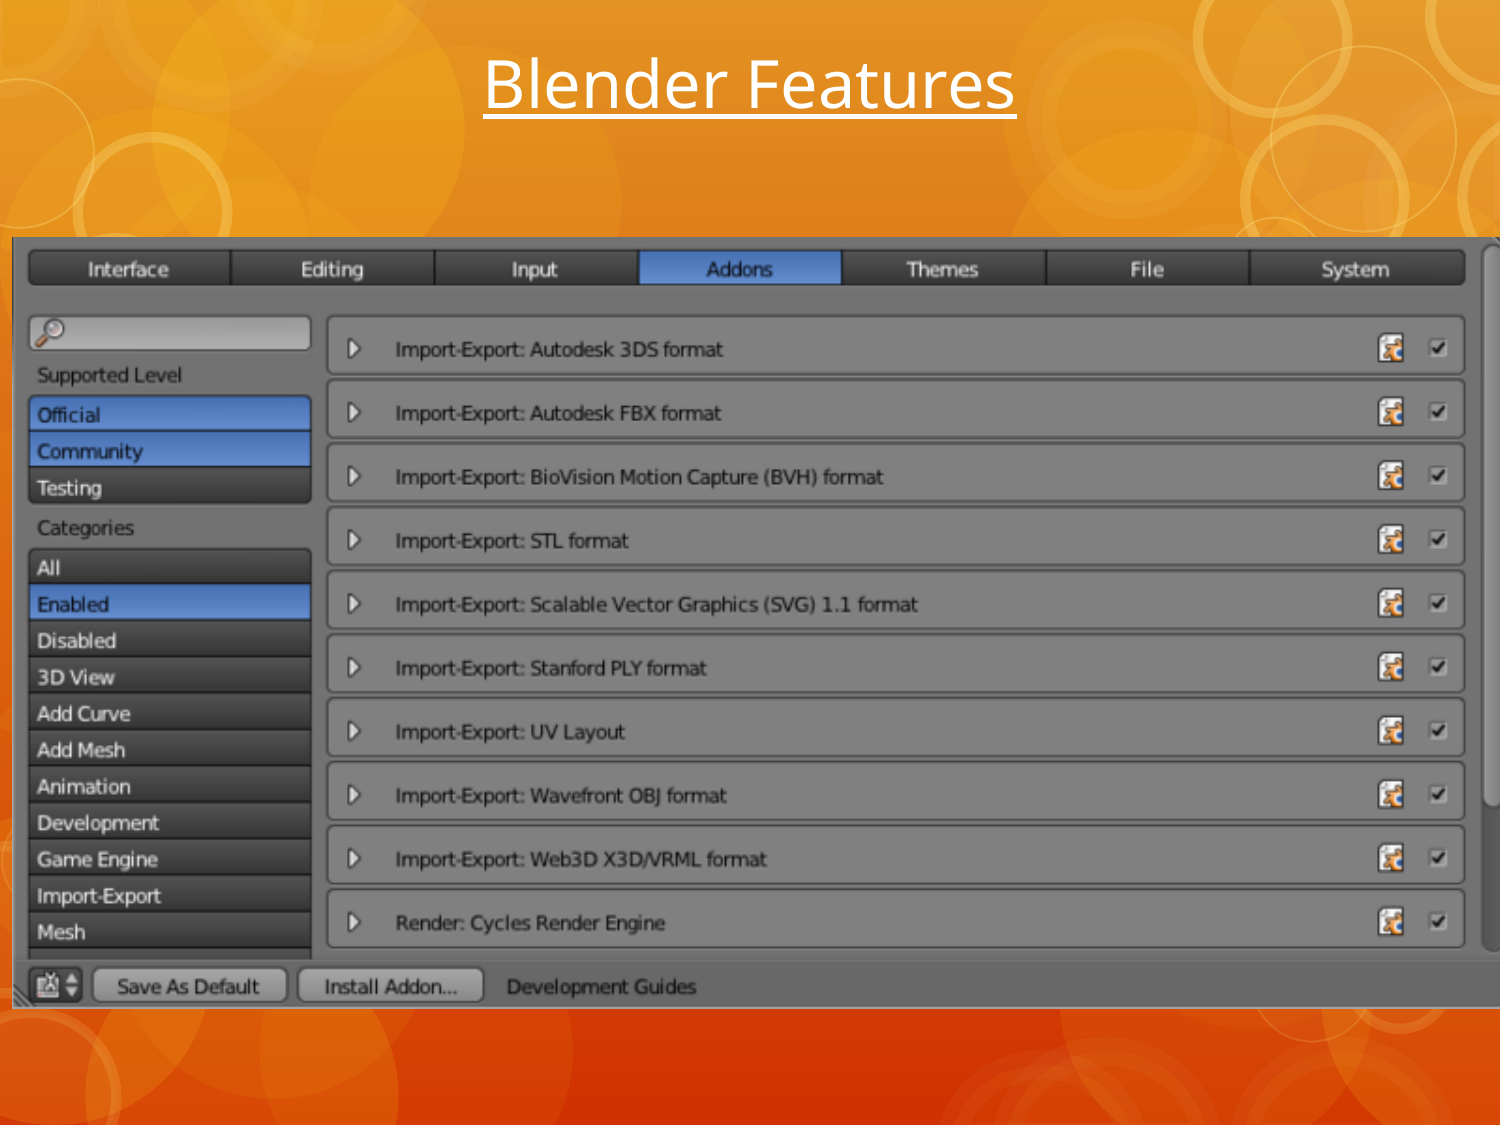

# Blender Features
Library of Extensions
With a large community of enthusiasts and developers, Blender comes loaded with a vast array of extensions that you can turn on or off easily.
Some existing extensions include:
Generators for trees, terrain, ivy and clouds.
Fracture Objects.
3D Printing Toolbox.
Rigify meta-rigging system.
Import and Export format support for AfterEffects, DirectX, Unreal Game Engine and more!